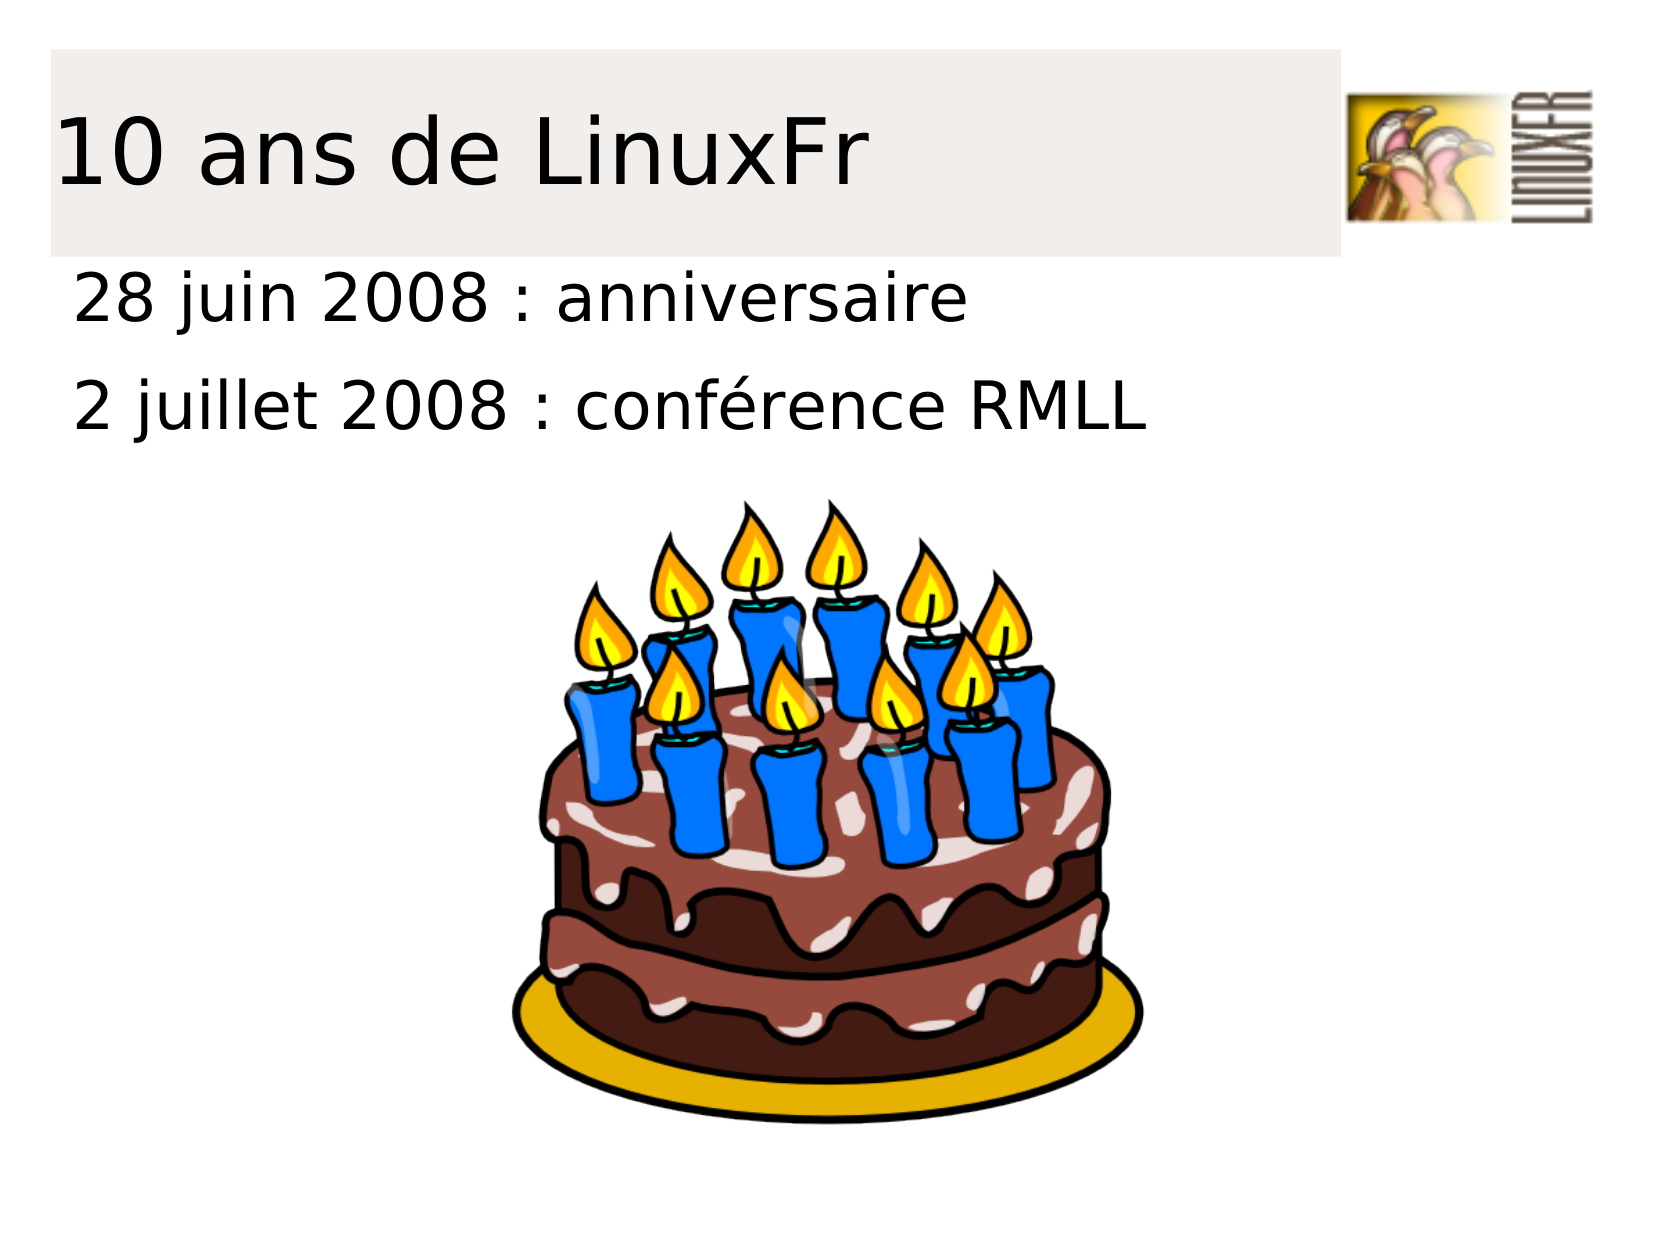

# 10 ans de LinuxFr
28 juin 2008 : anniversaire
2 juillet 2008 : conférence RMLL